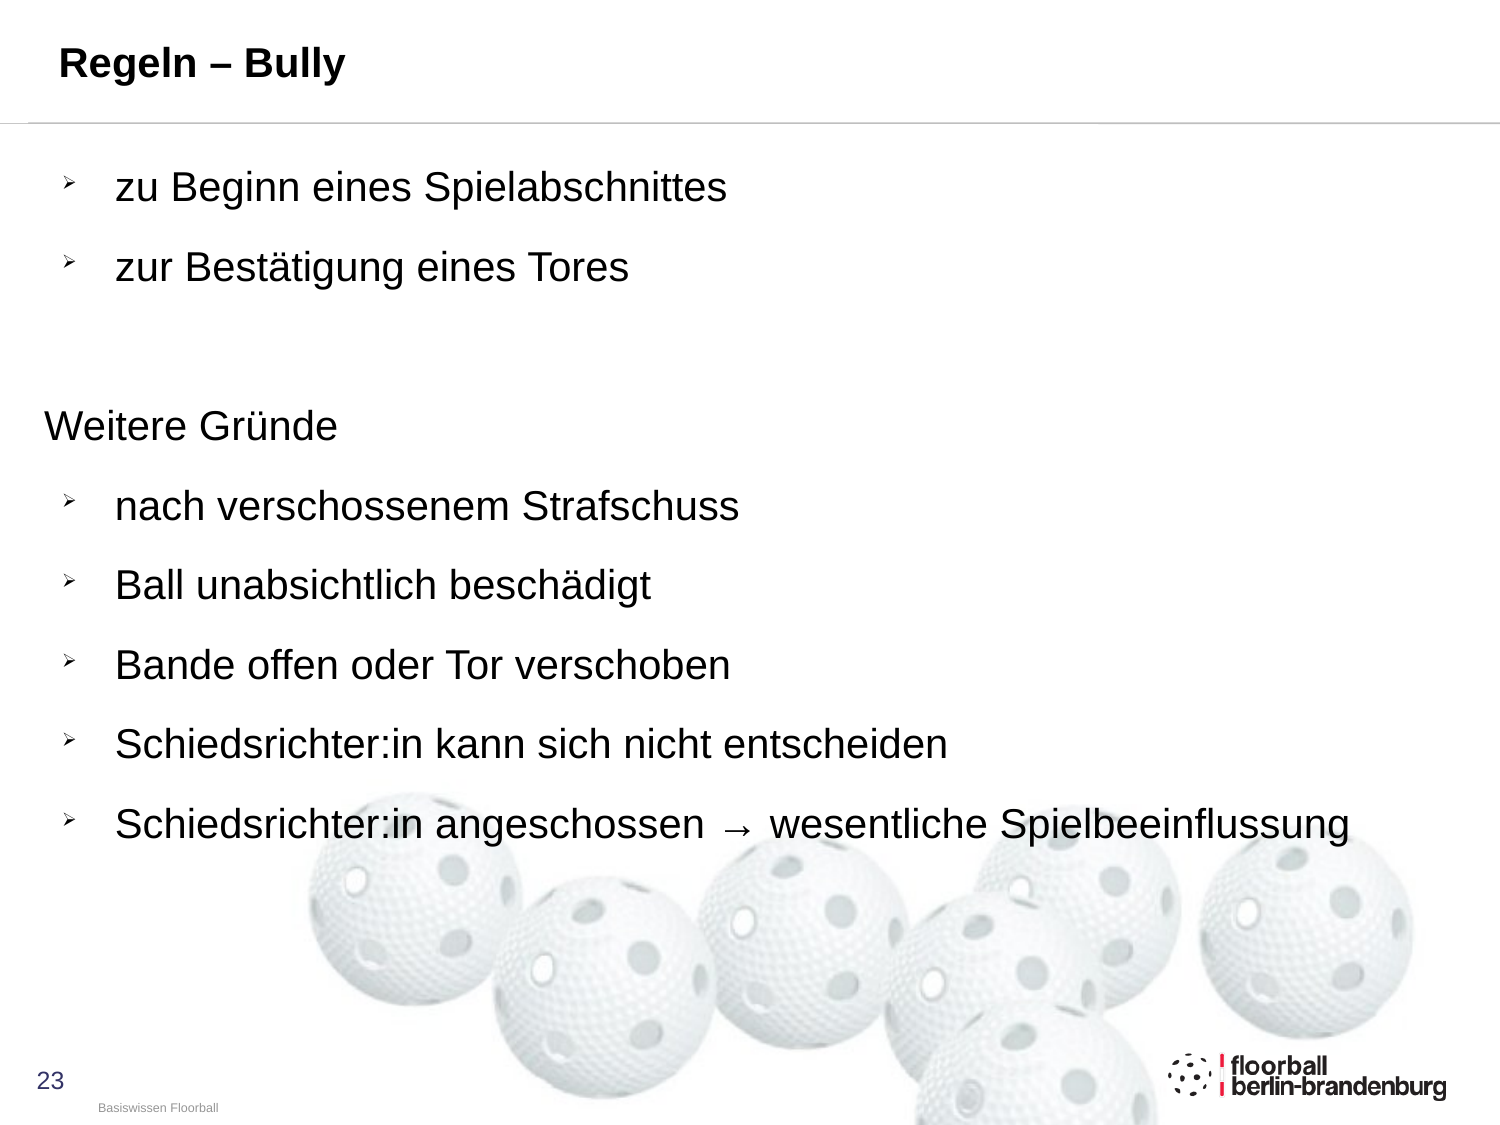

Regeln – Bully
zu Beginn eines Spielabschnittes
zur Bestätigung eines Tores
Weitere Gründe
nach verschossenem Strafschuss
Ball unabsichtlich beschädigt
Bande offen oder Tor verschoben
Schiedsrichter:in kann sich nicht entscheiden
Schiedsrichter:in angeschossen → wesentliche Spielbeeinflussung